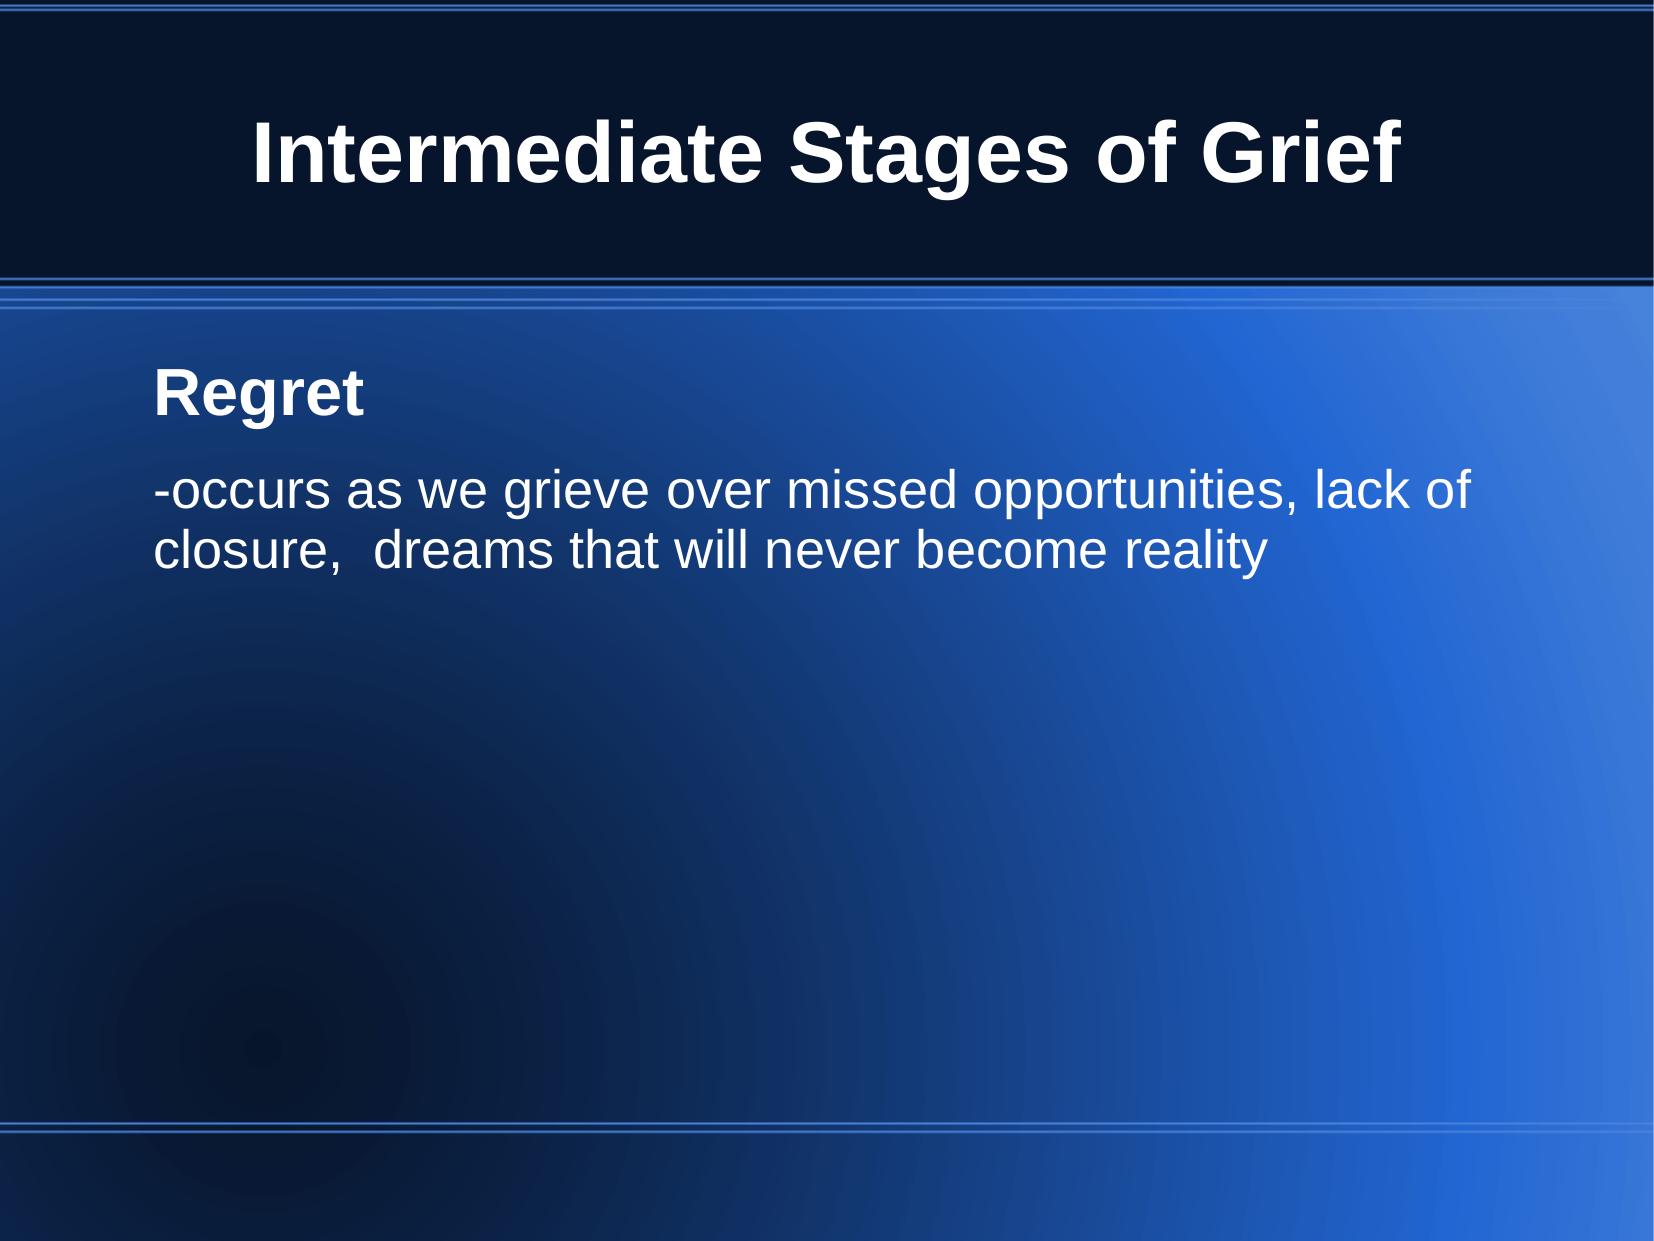

# Intermediate Stages of Grief
Regret
-occurs as we grieve over missed opportunities, lack of closure, dreams that will never become reality